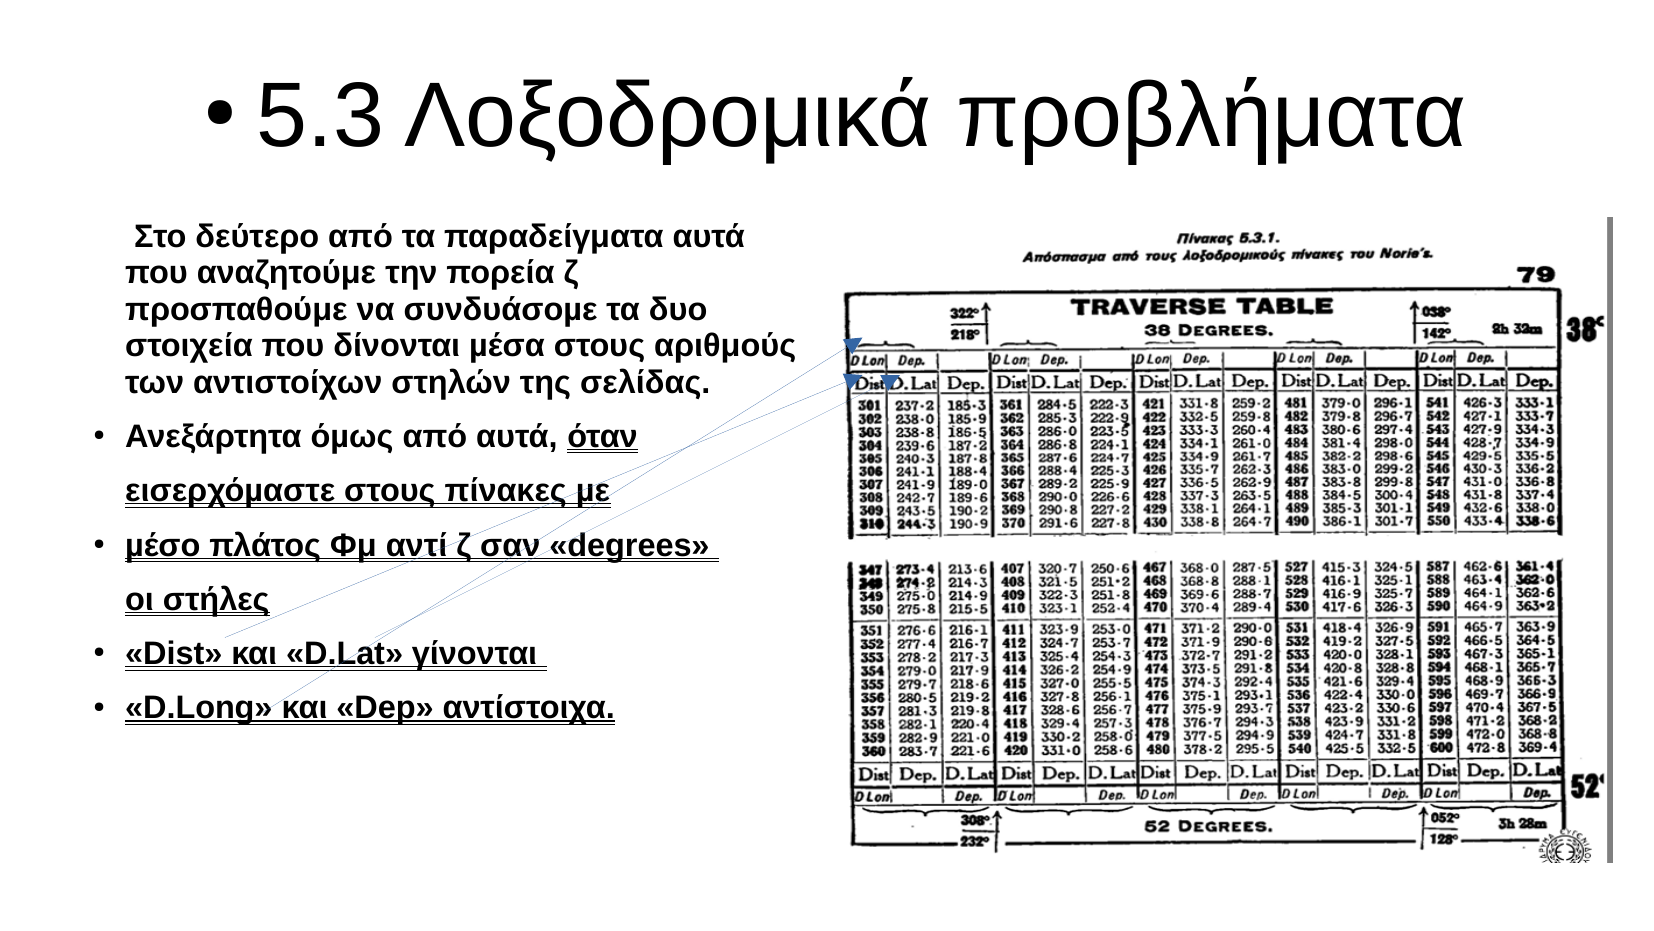

# 5.3 Λοξοδρομικά προβλήματα
 Στο δεύτερο από τα παραδείγματα αυτά που αναζητούμε την πορεία ζ προσπαθούμε να συνδυάσοµε τα δυο στοιχεία που δίνονται µέσα στους αριθμούς των αντιστοίχων στηλών της σελίδας.
Ανεξάρτητα όµως από αυτά, όταν
εισερχόµαστε στους πίνακες µε
µέσο πλάτος Φμ αντί ζ σαν «degrees»
οι στήλες
«Dist» και «D.Lat» γίνονται
«D.Long» και «Dep» αντίστοιχα.